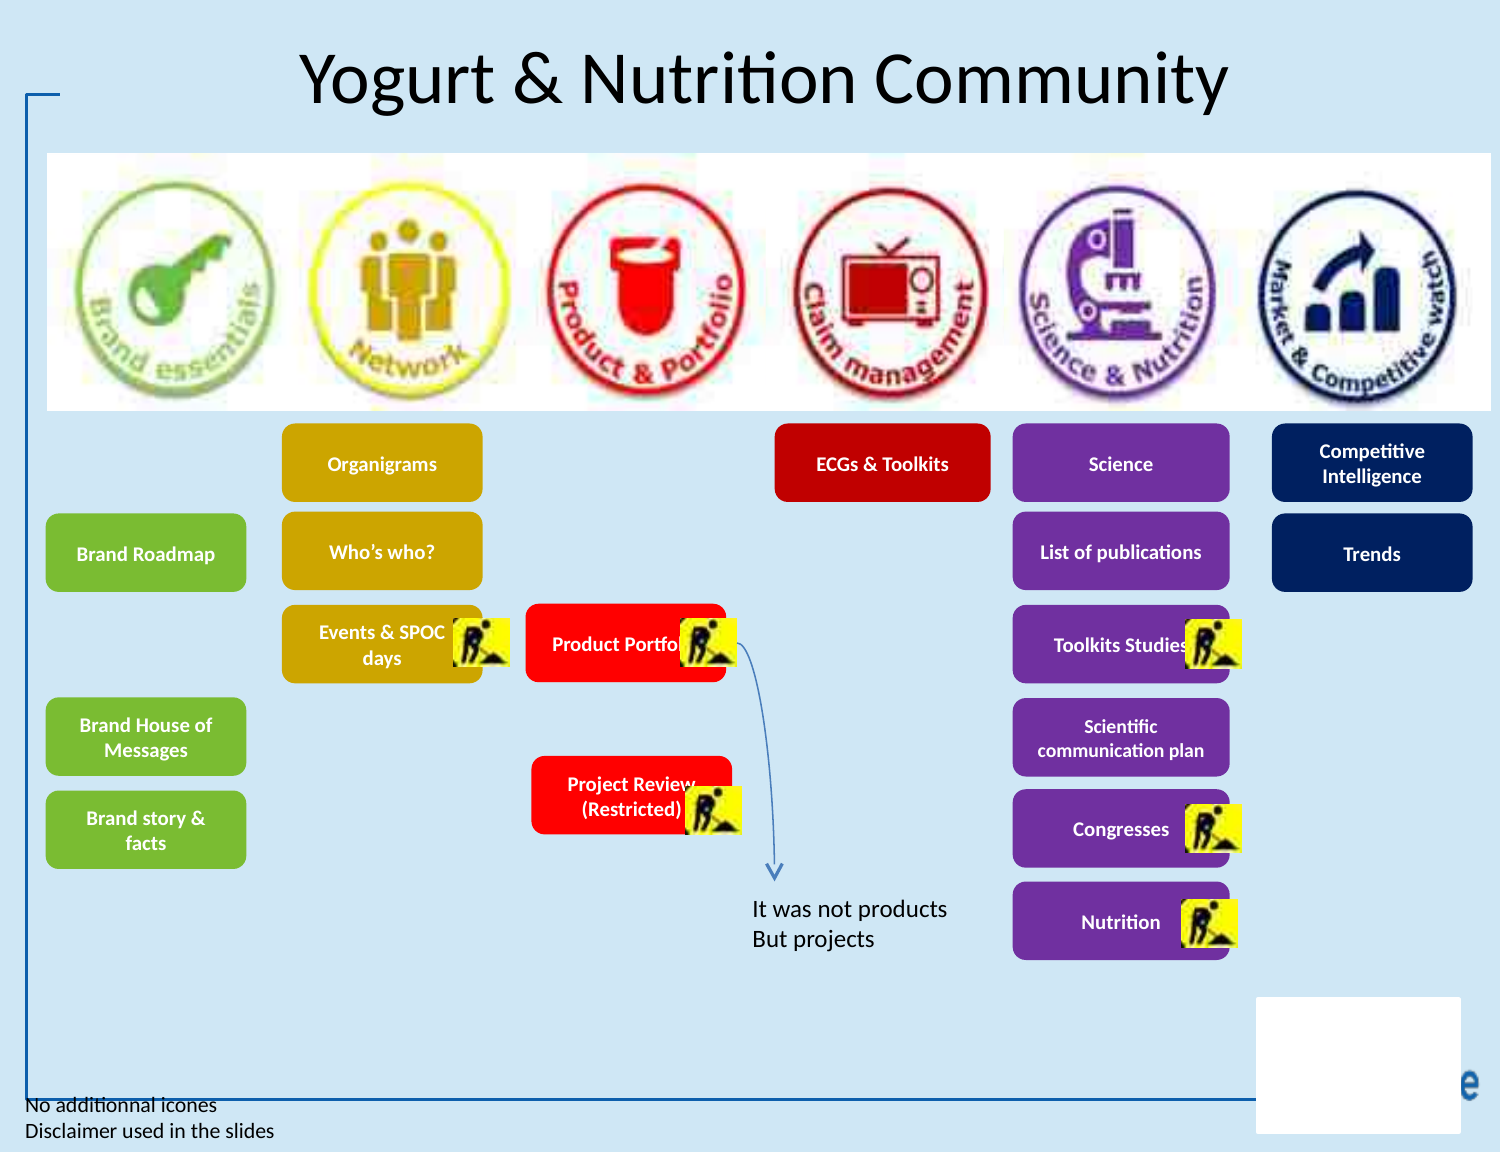

Yogurt & Nutrition Community
Organigrams
ECGs & Toolkits
Science
Competitive Intelligence
Who’s who?
List of publications
Brand Roadmap
Trends
Product Portfolio
Product Catalogues & Portfolio
Events & SPOC days
Toolkits Studies
Brand House of Messages
Scientific communication plan
Project Review (Restricted)
Congresses
Brand story & facts
Nutrition
It was not products
But projects
No additionnal icones
Disclaimer used in the slides